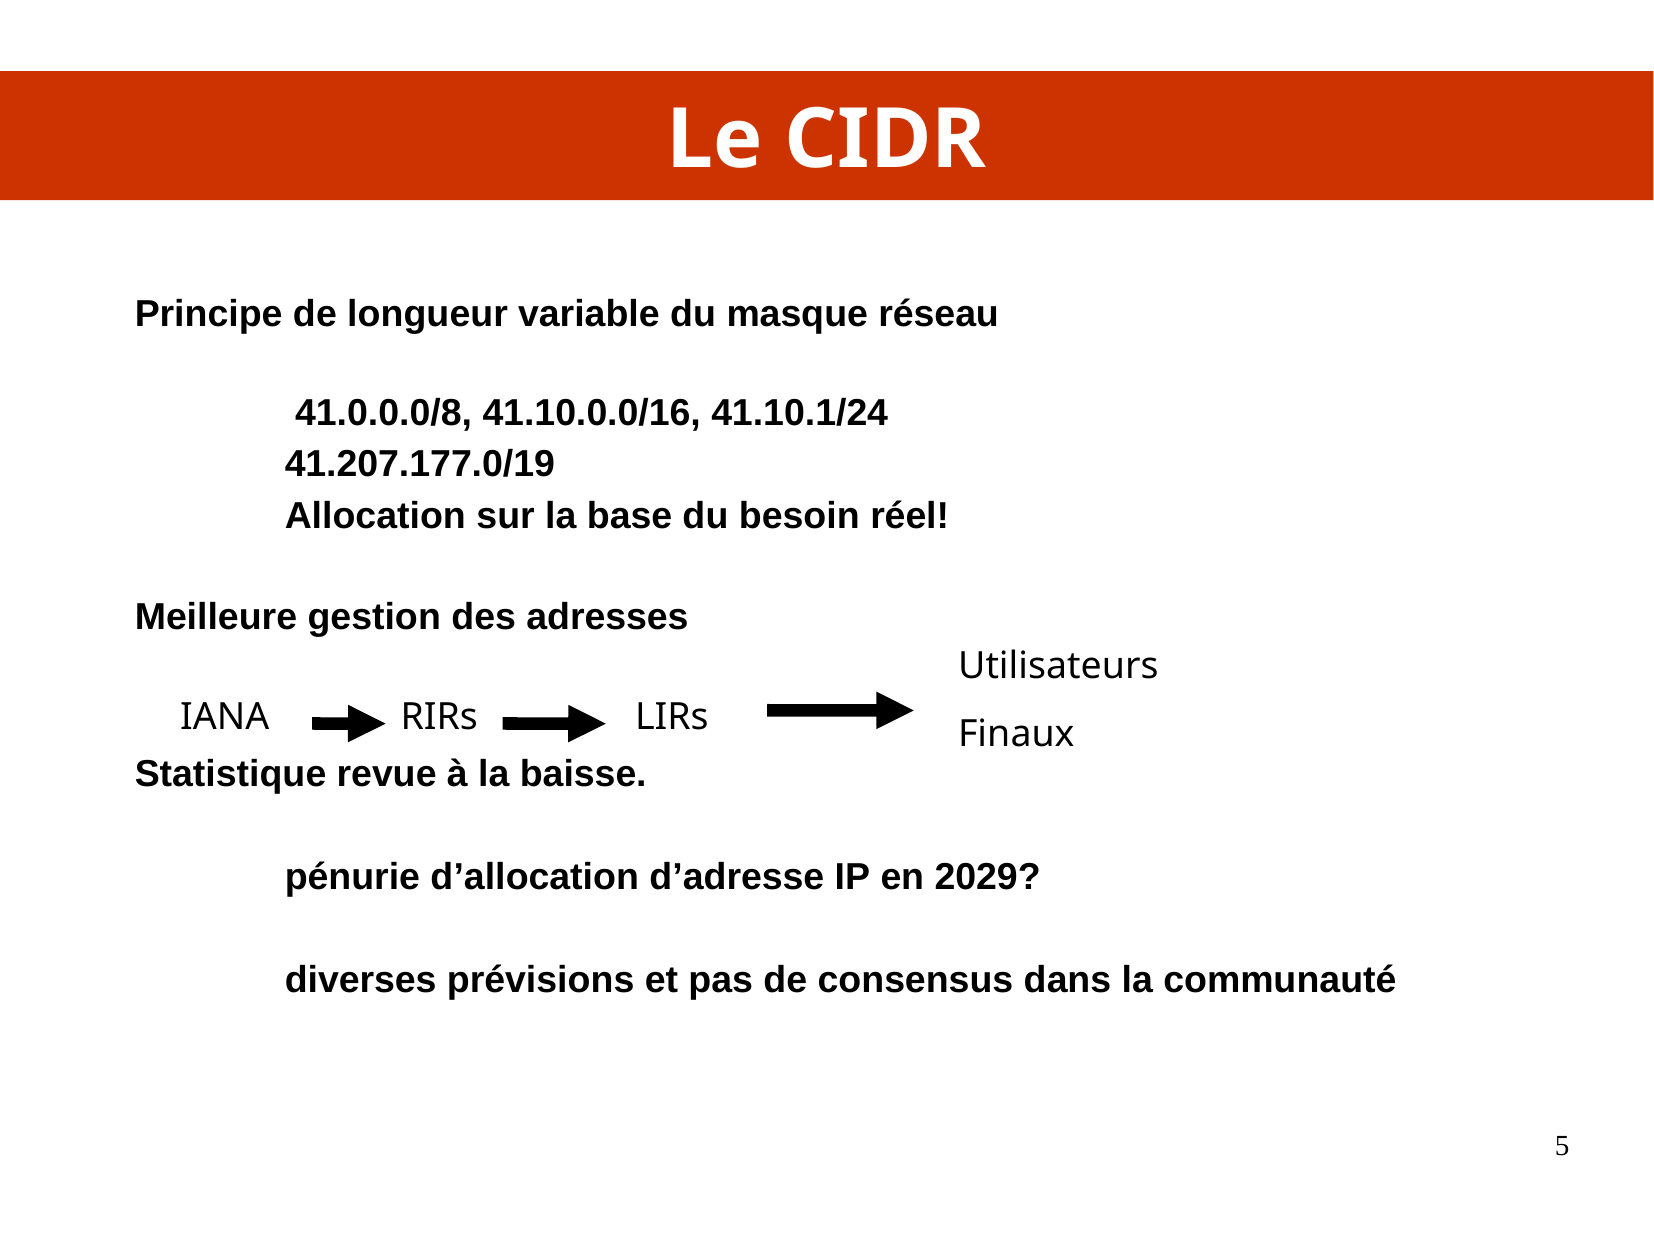

# Le CIDR
Principe de longueur variable du masque réseau
 41.0.0.0/8, 41.10.0.0/16, 41.10.1/24
41.207.177.0/19
Allocation sur la base du besoin réel!
Meilleure gestion des adresses
Statistique revue à la baisse.
pénurie d’allocation d’adresse IP en 2029?
diverses prévisions et pas de consensus dans la communauté
Utilisateurs
Finaux
IANA
RIRs
LIRs